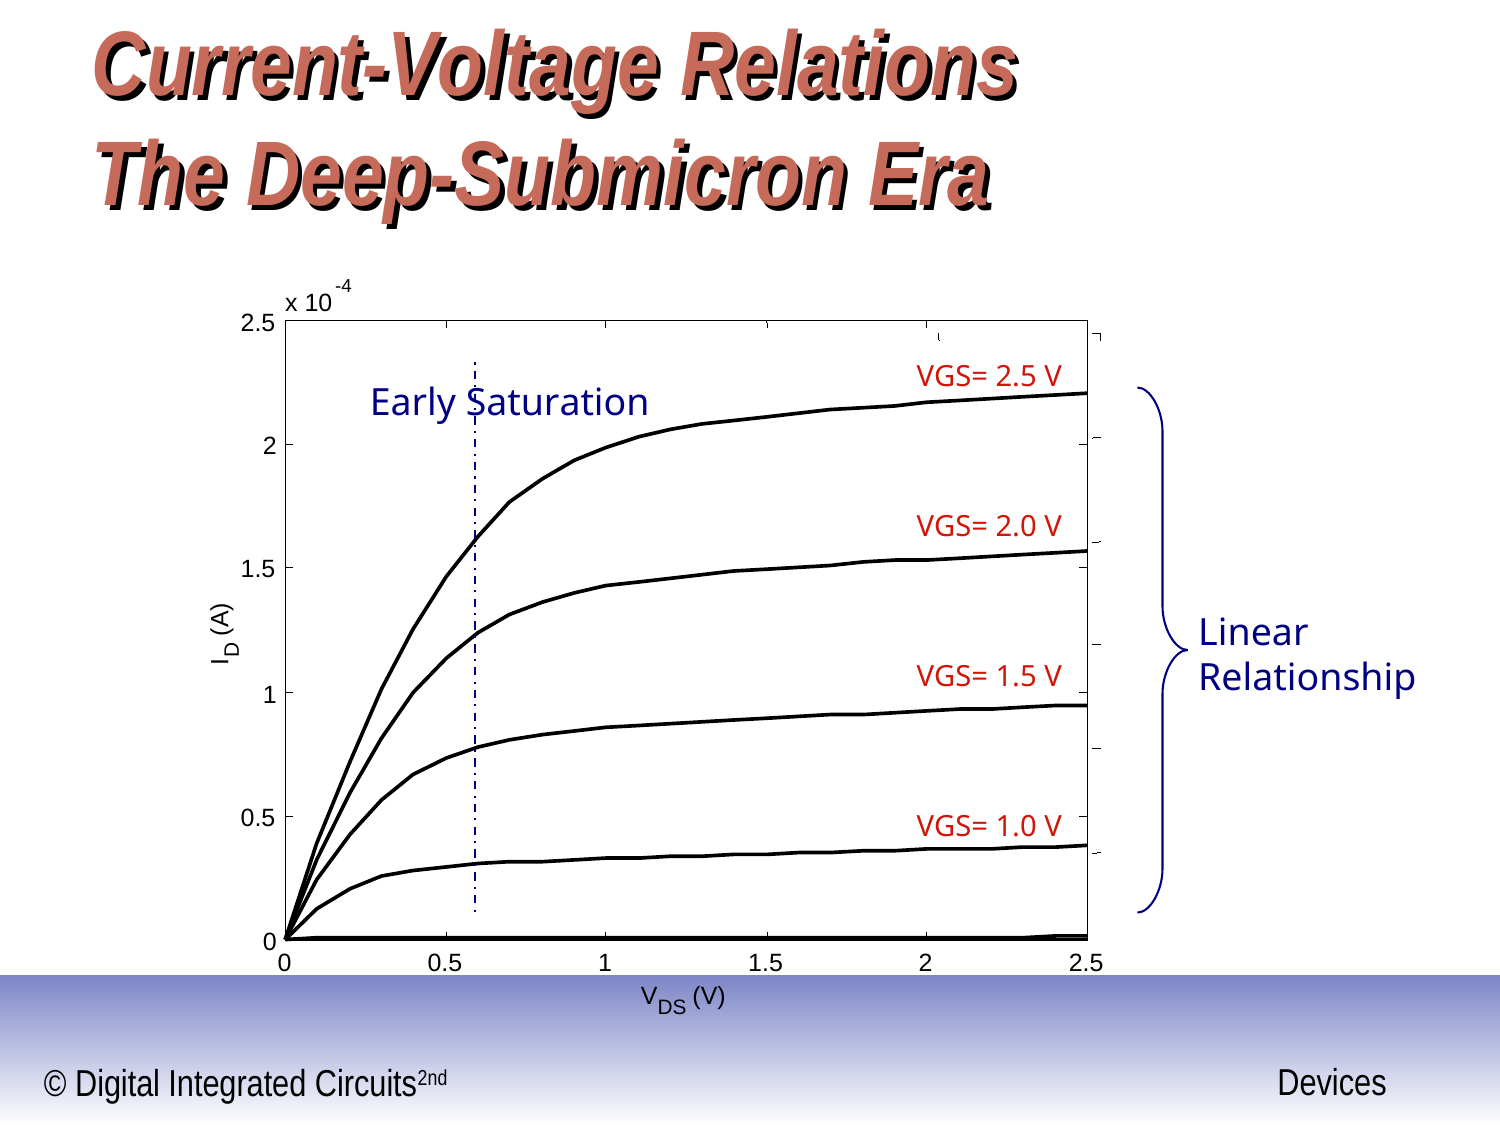

# Current-Voltage Relations The Deep-Submicron Era
-4
x 10
2.5
2
1.5
 (A)
D
I
1
0.5
0
0
0.5
1
1.5
2
2.5
VGS= 2.5 V
VGS= 2.0 V
VGS= 1.5 V
VGS= 1.0 V
V
 (V)
DS
Early Saturation
Linear
Relationship